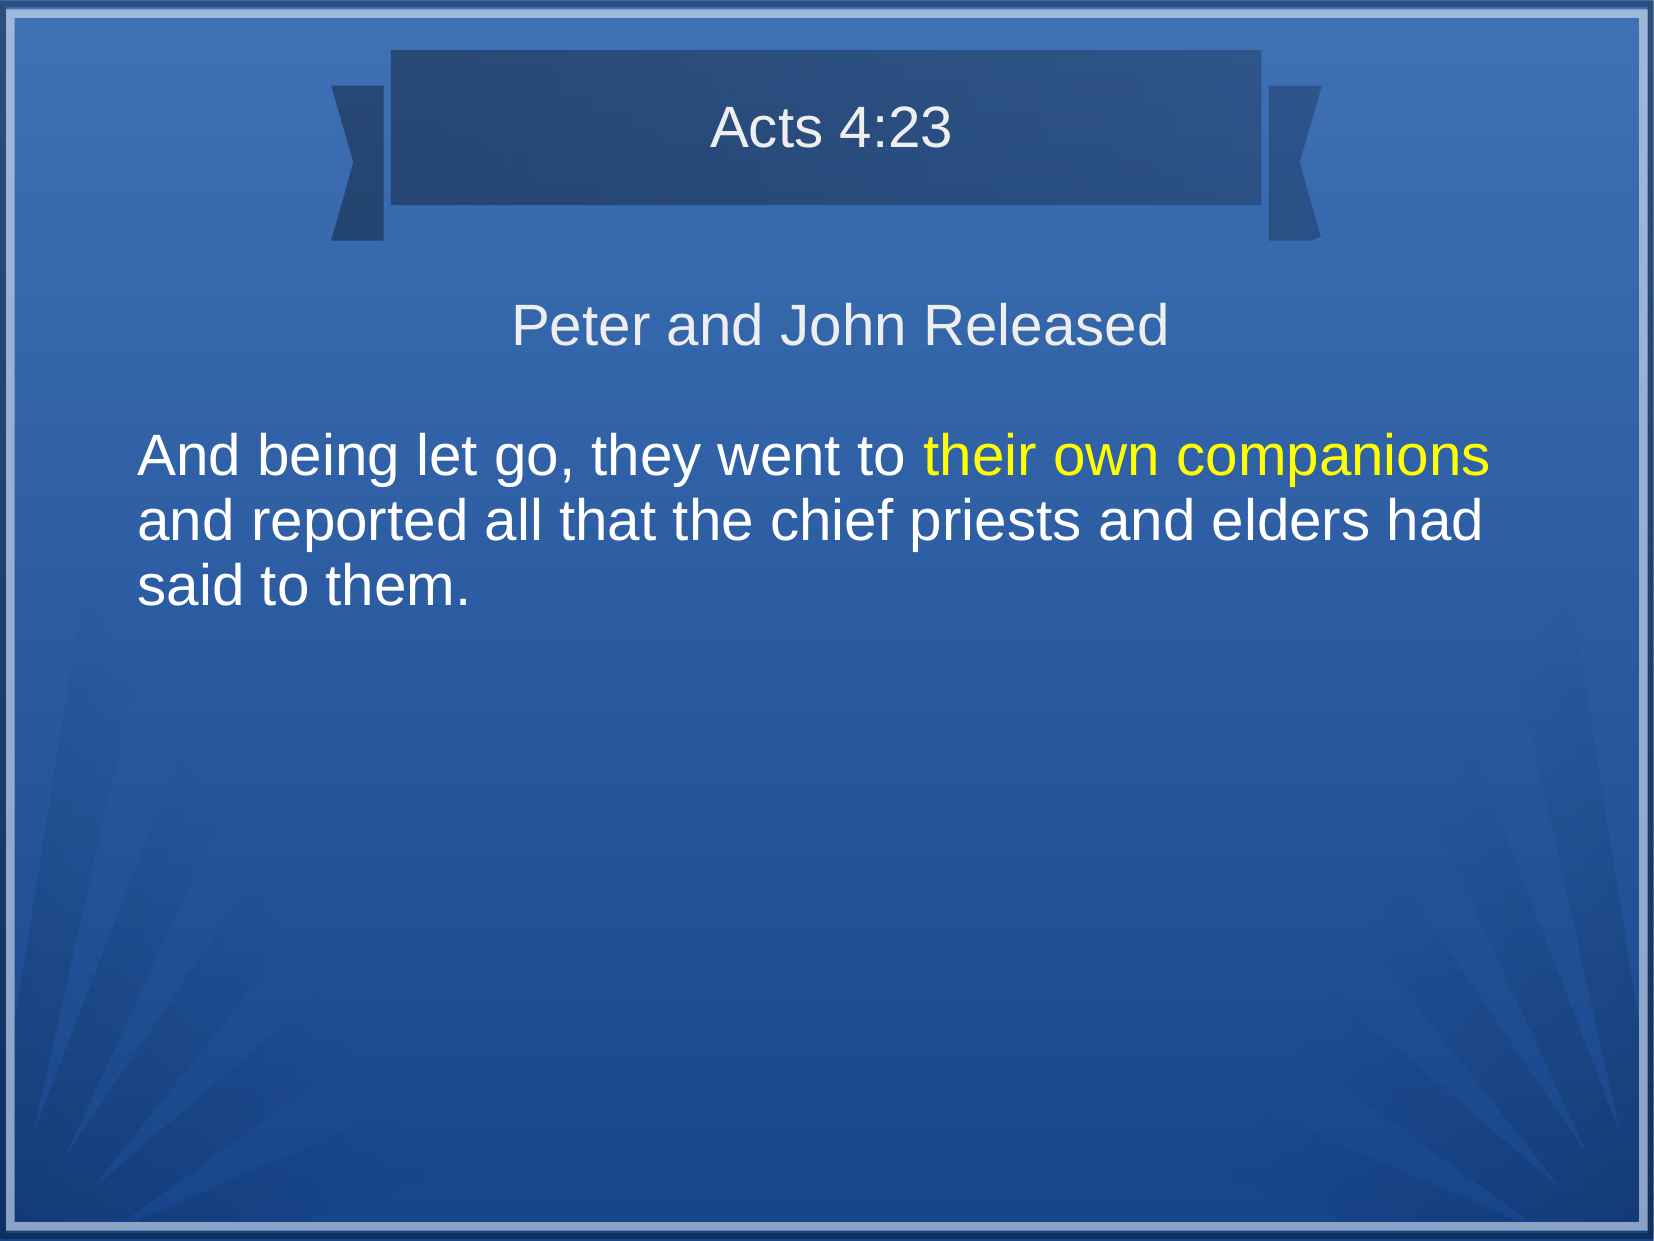

Acts 4:23
Peter and John Released
And being let go, they went to their own companions and reported all that the chief priests and elders had said to them.